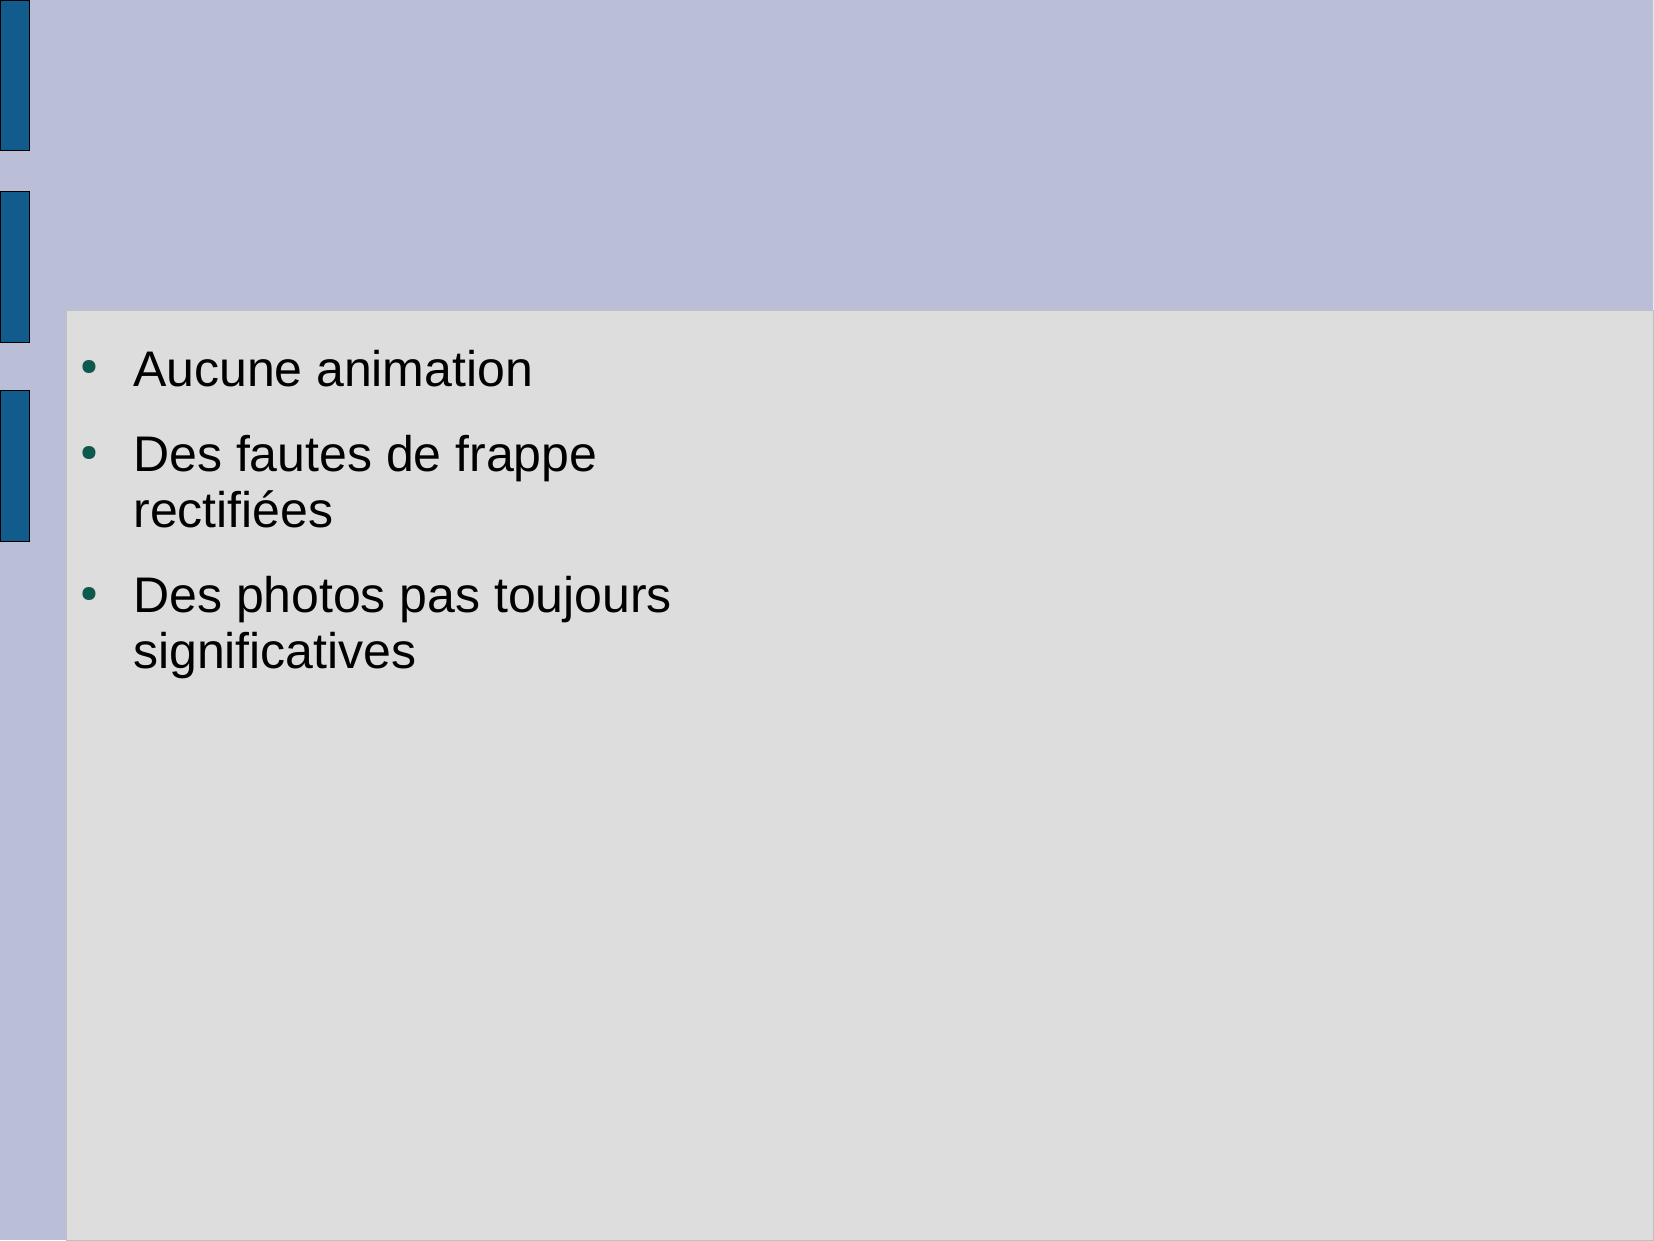

# Aucune animation
Des fautes de frappe rectifiées
Des photos pas toujours significatives